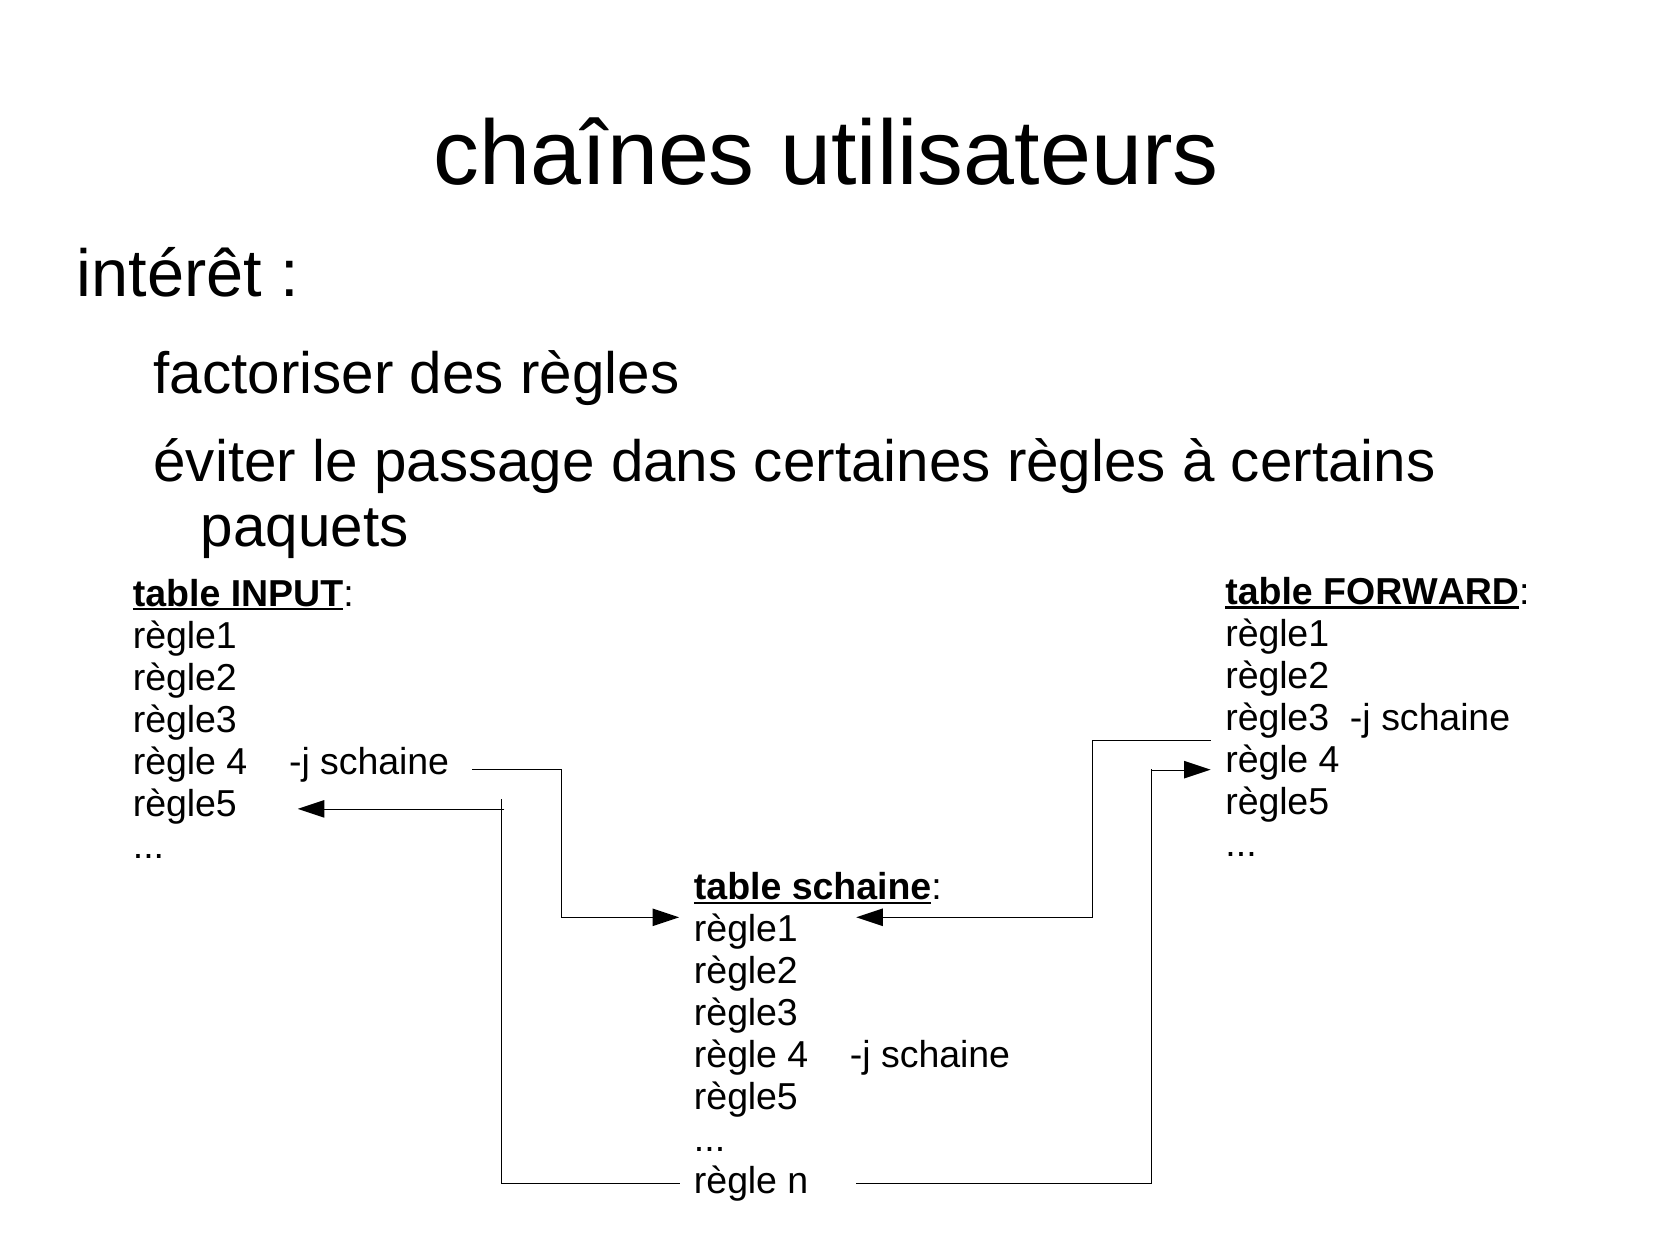

# chaînes utilisateurs
intérêt :
factoriser des règles
éviter le passage dans certaines règles à certains paquets
table FORWARD:
règle1
règle2
règle3 -j schaine
règle 4
règle5
...
table INPUT:
règle1
règle2
règle3
règle 4 -j schaine
règle5
...
table schaine:
règle1
règle2
règle3
règle 4 -j schaine
règle5
...
règle n